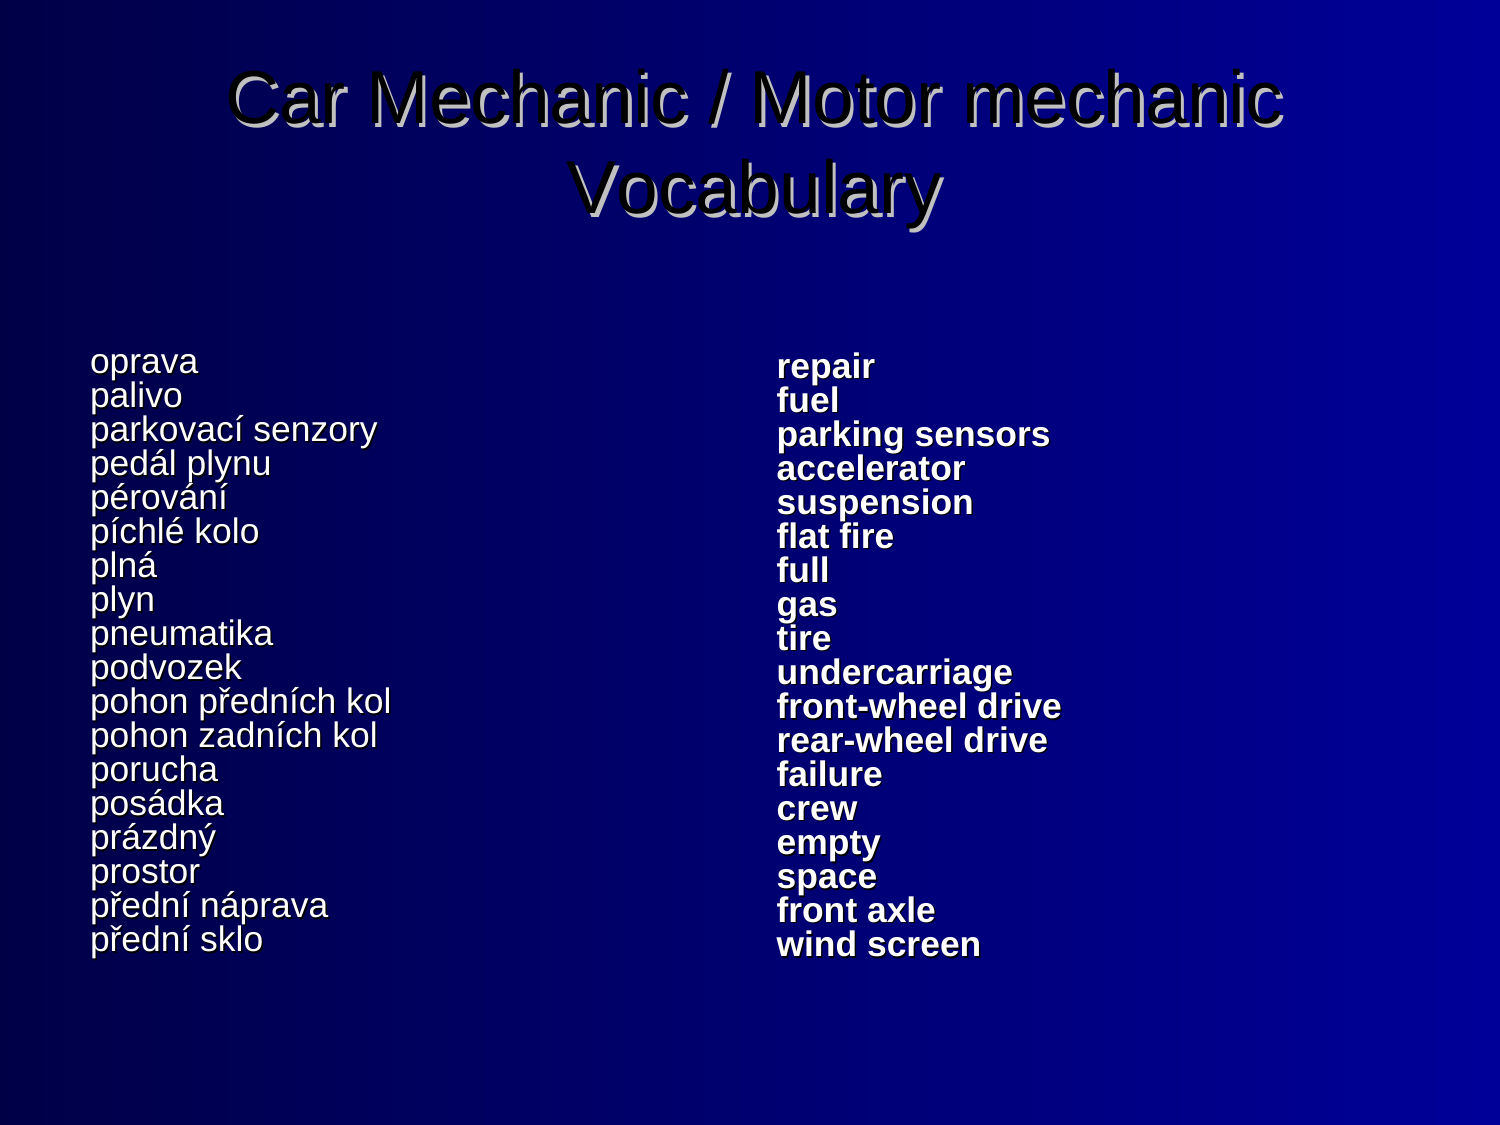

# Car Mechanic / Motor mechanic Vocabulary
oprava
palivo
parkovací senzory
pedál plynu
pérování
píchlé kolo
plná
plyn
pneumatika
podvozek
pohon předních kol
pohon zadních kol
porucha
posádka
prázdný
prostor
přední náprava
přední sklo
repair
fuel
parking sensors
accelerator
suspension
flat fire
full
gas
tire
undercarriage
front-wheel drive
rear-wheel drive
failure
crew
empty
space
front axle
wind screen